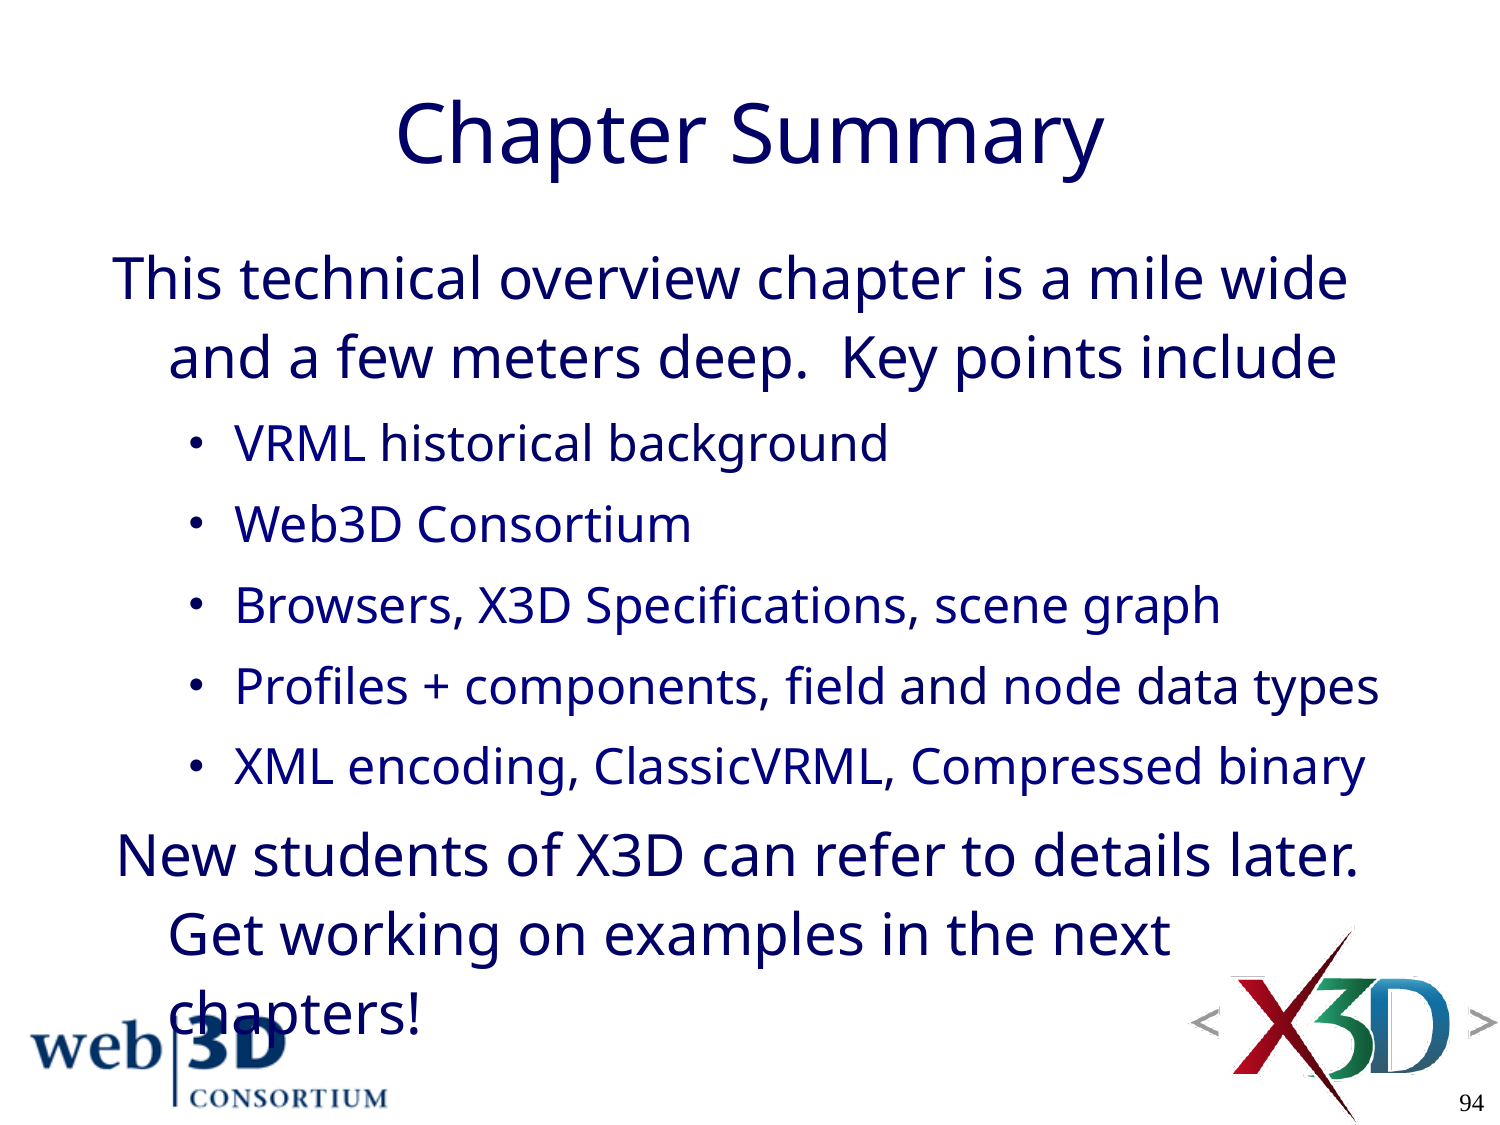

# Chapter Summary
This technical overview chapter is a mile wide and a few meters deep. Key points include
VRML historical background
Web3D Consortium
Browsers, X3D Specifications, scene graph
Profiles + components, field and node data types
XML encoding, ClassicVRML, Compressed binary
New students of X3D can refer to details later. Get working on examples in the next chapters!